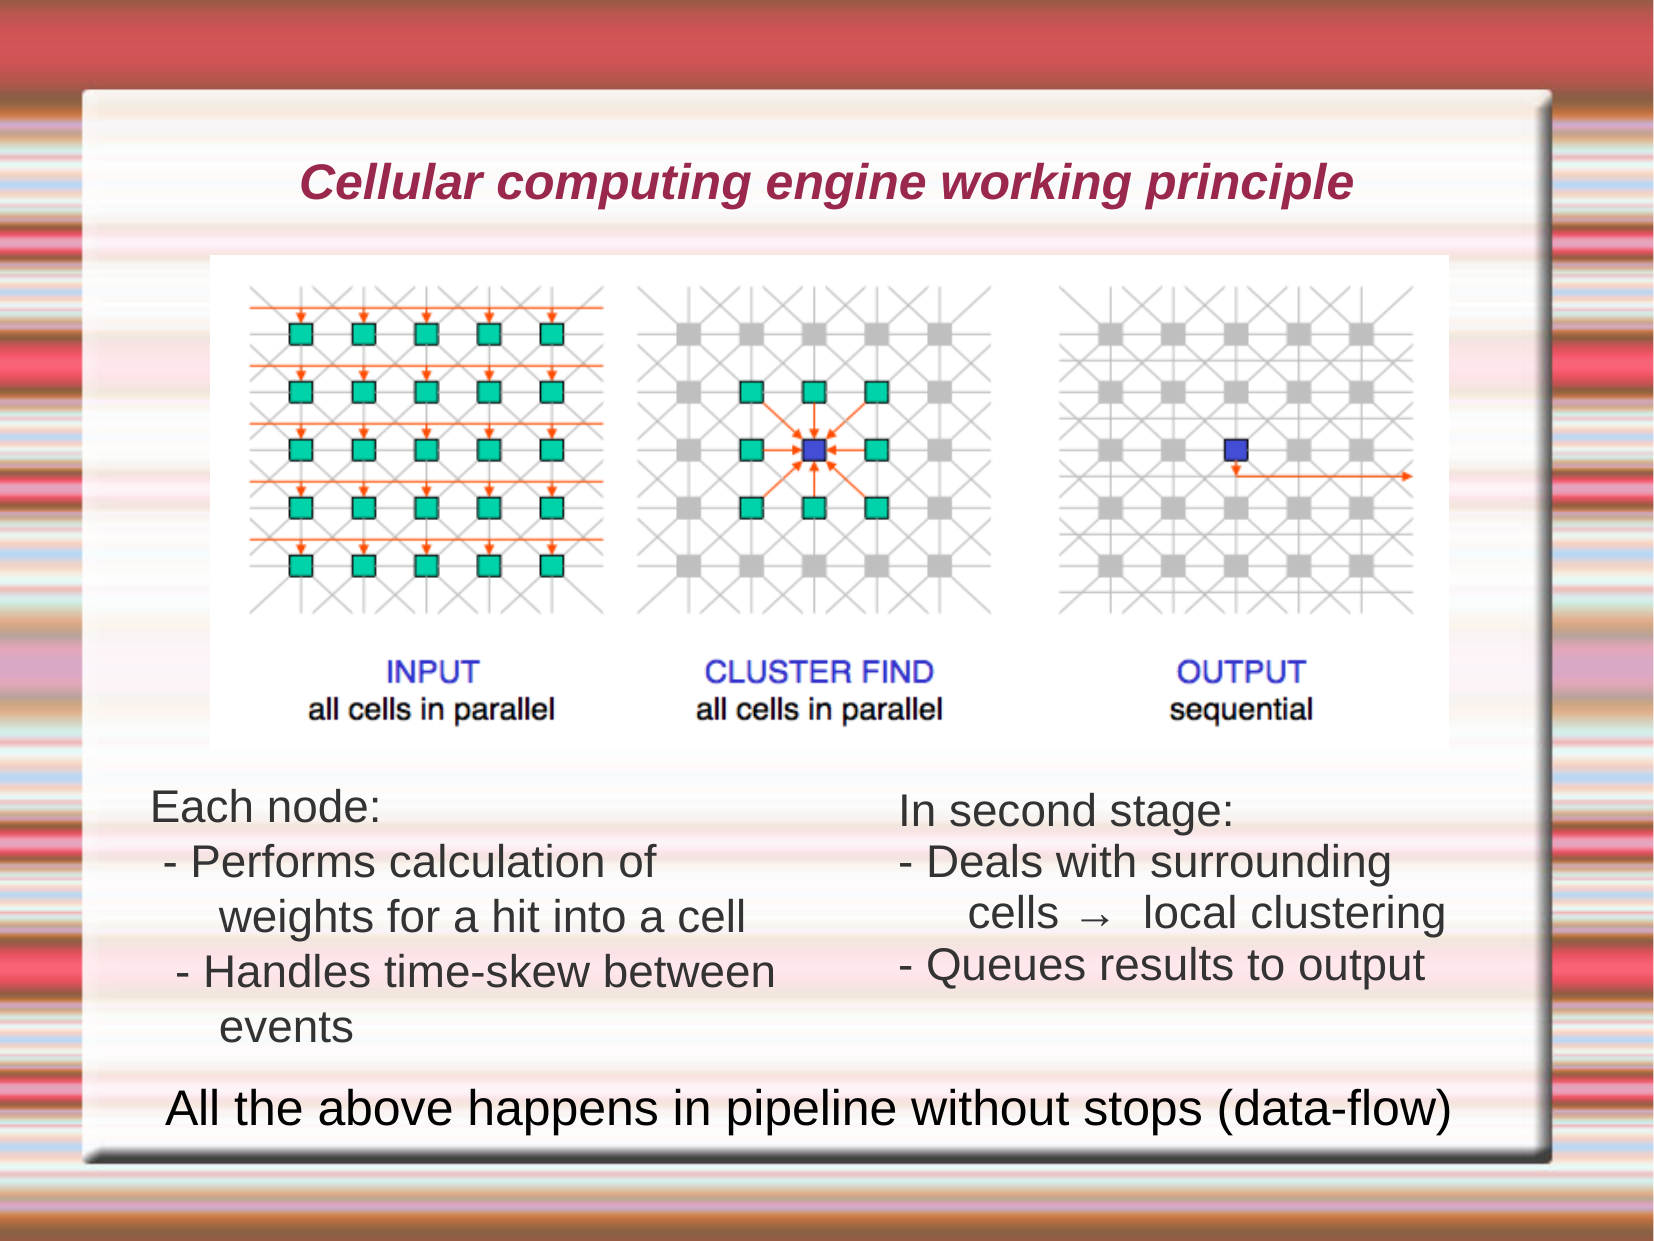

Cellular computing engine working principle
Each node:
 - Performs calculation of weights for a hit into a cell
 - Handles time-skew between events
In second stage:
- Deals with surrounding cells → local clustering
- Queues results to output
All the above happens in pipeline without stops (data-flow)